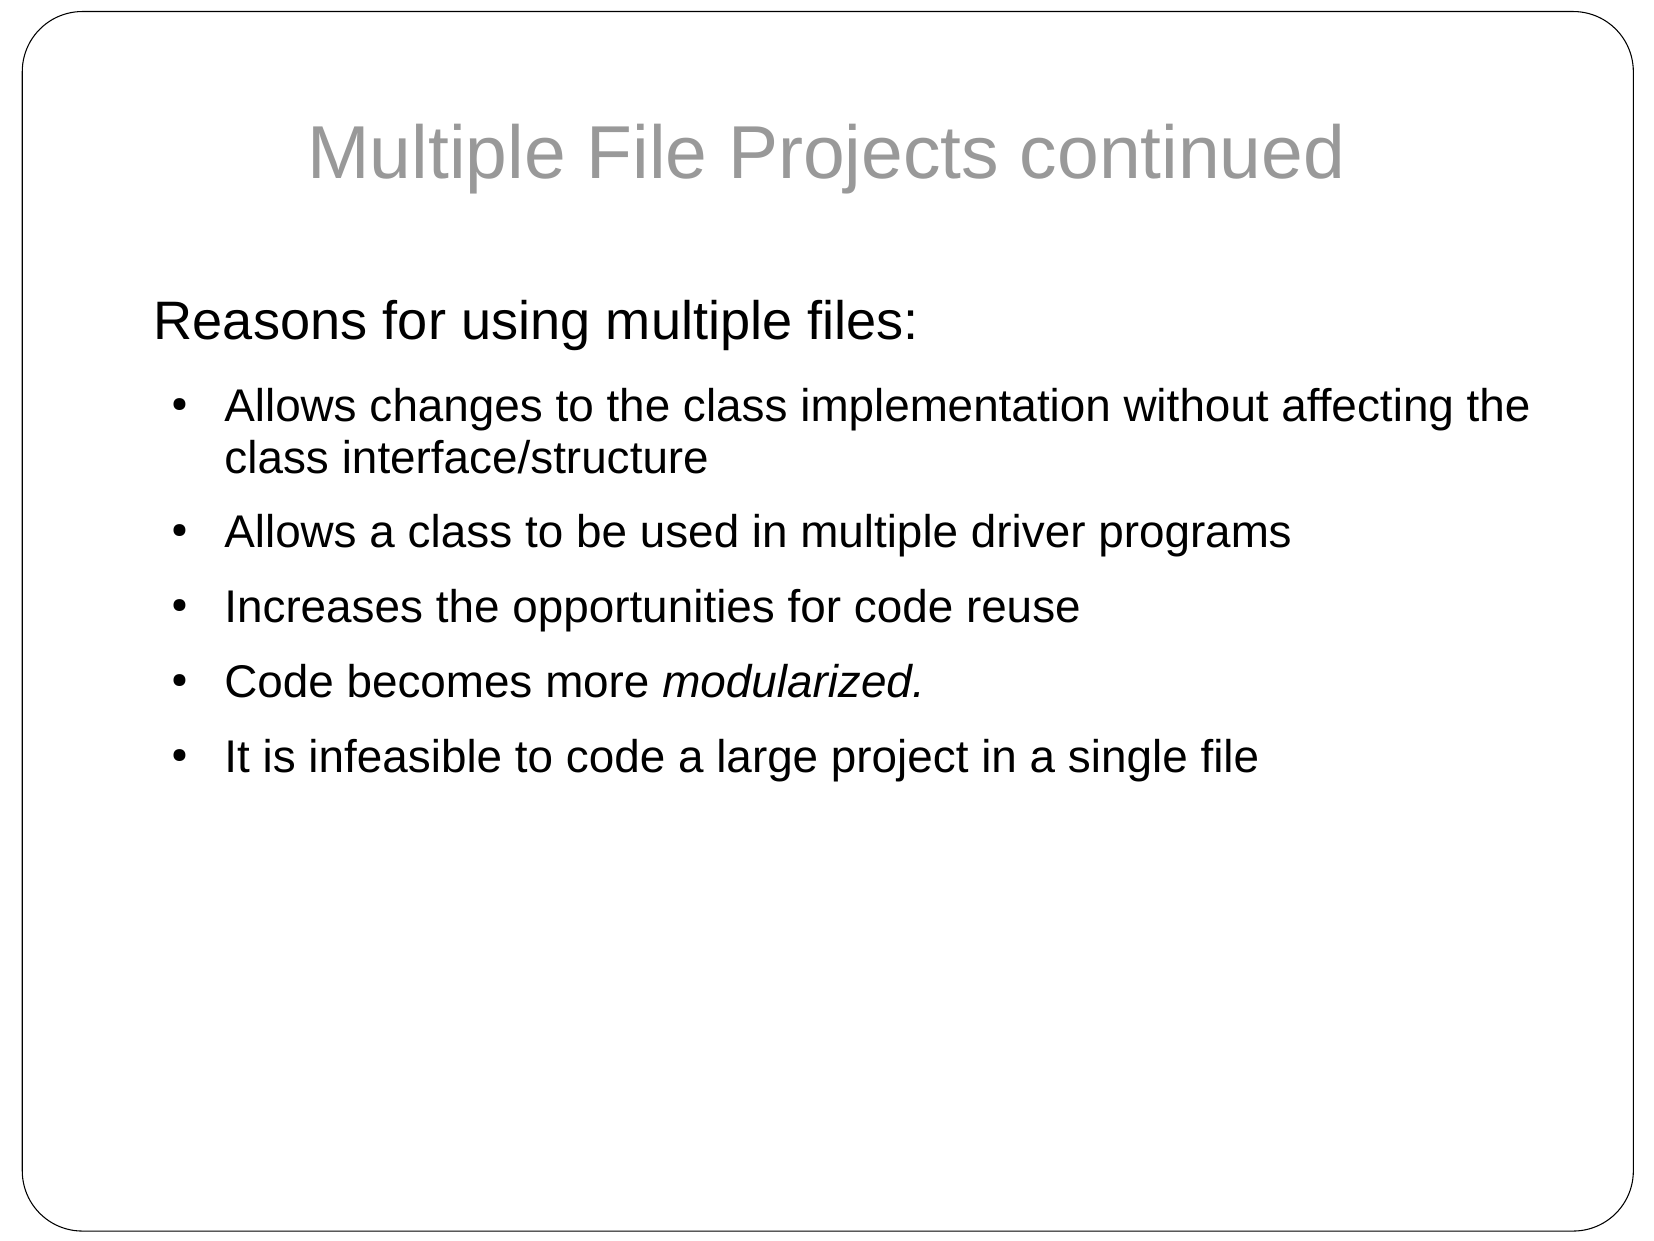

# Multiple File Projects continued
Reasons for using multiple files:
Allows changes to the class implementation without affecting the class interface/structure
Allows a class to be used in multiple driver programs
Increases the opportunities for code reuse
Code becomes more modularized.
It is infeasible to code a large project in a single file